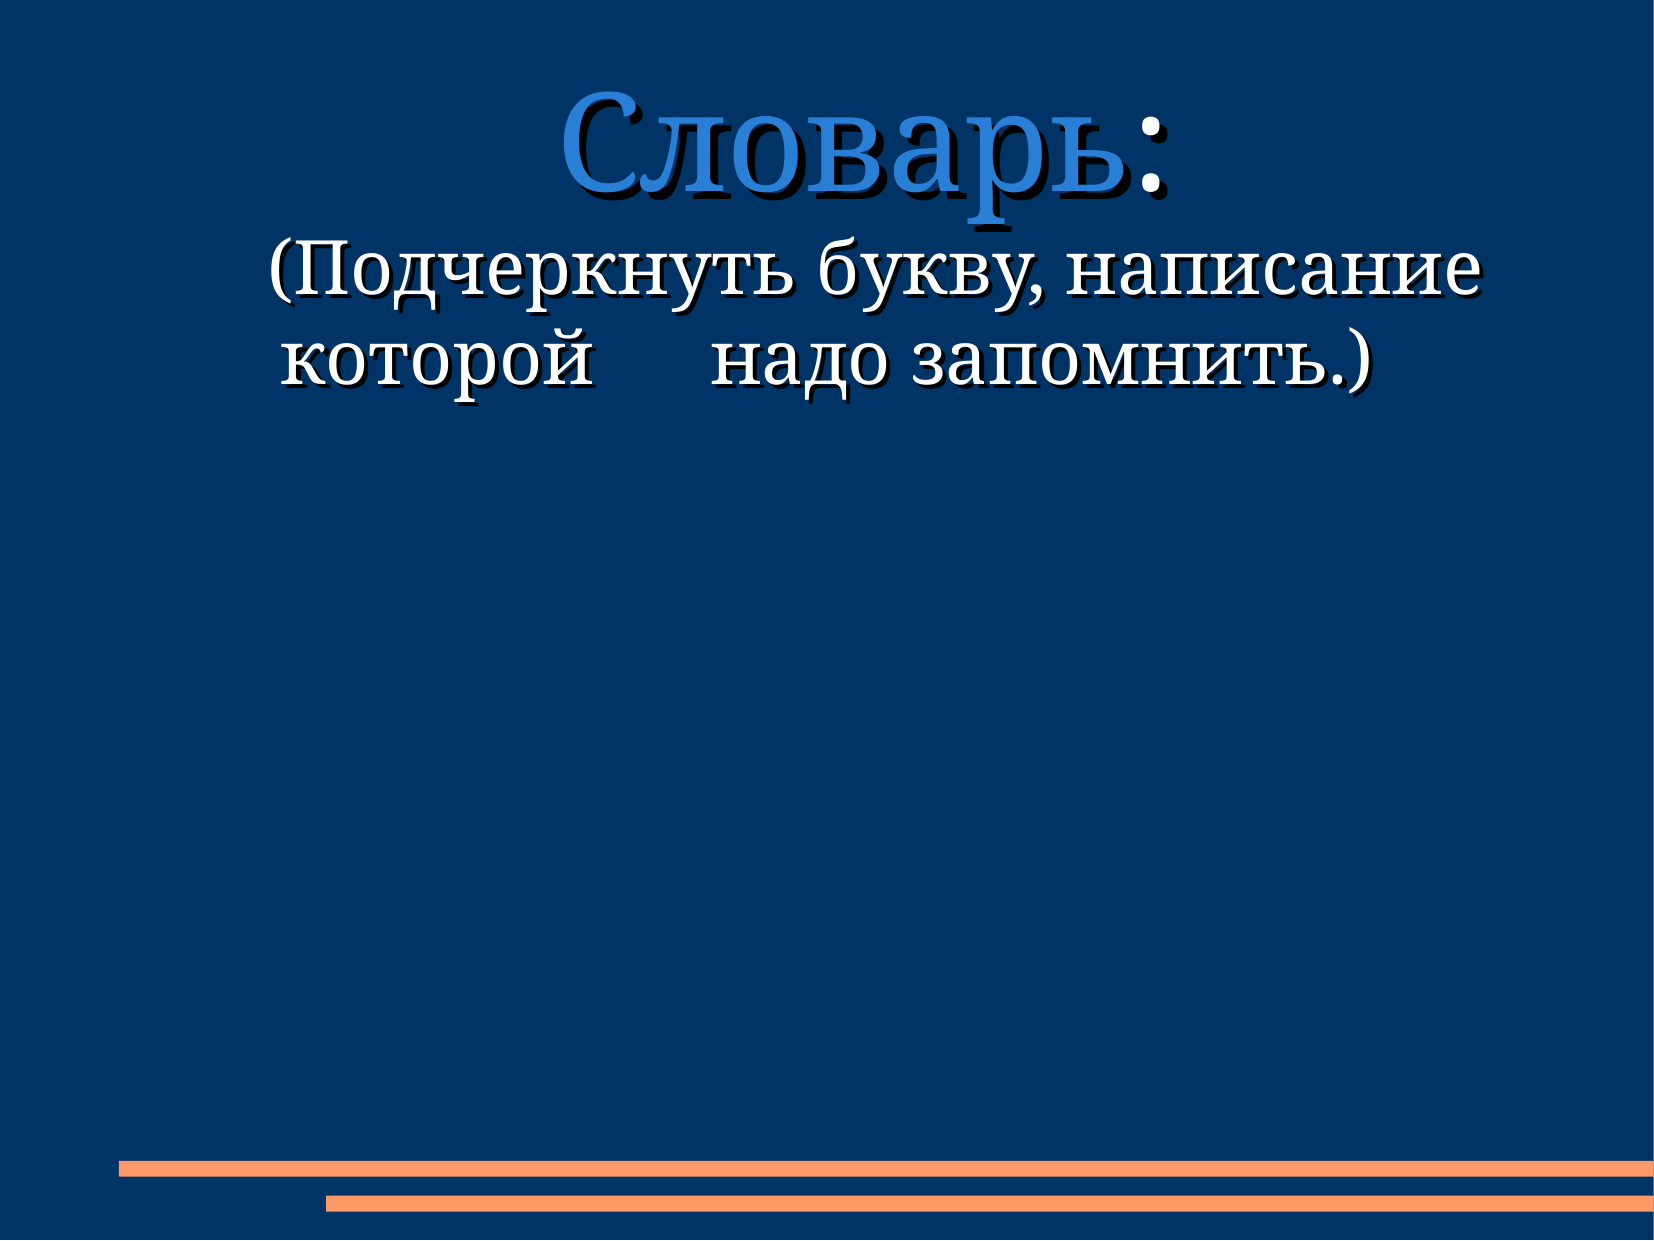

# Словарь: (Подчеркнуть букву, написание которой надо запомнить.)